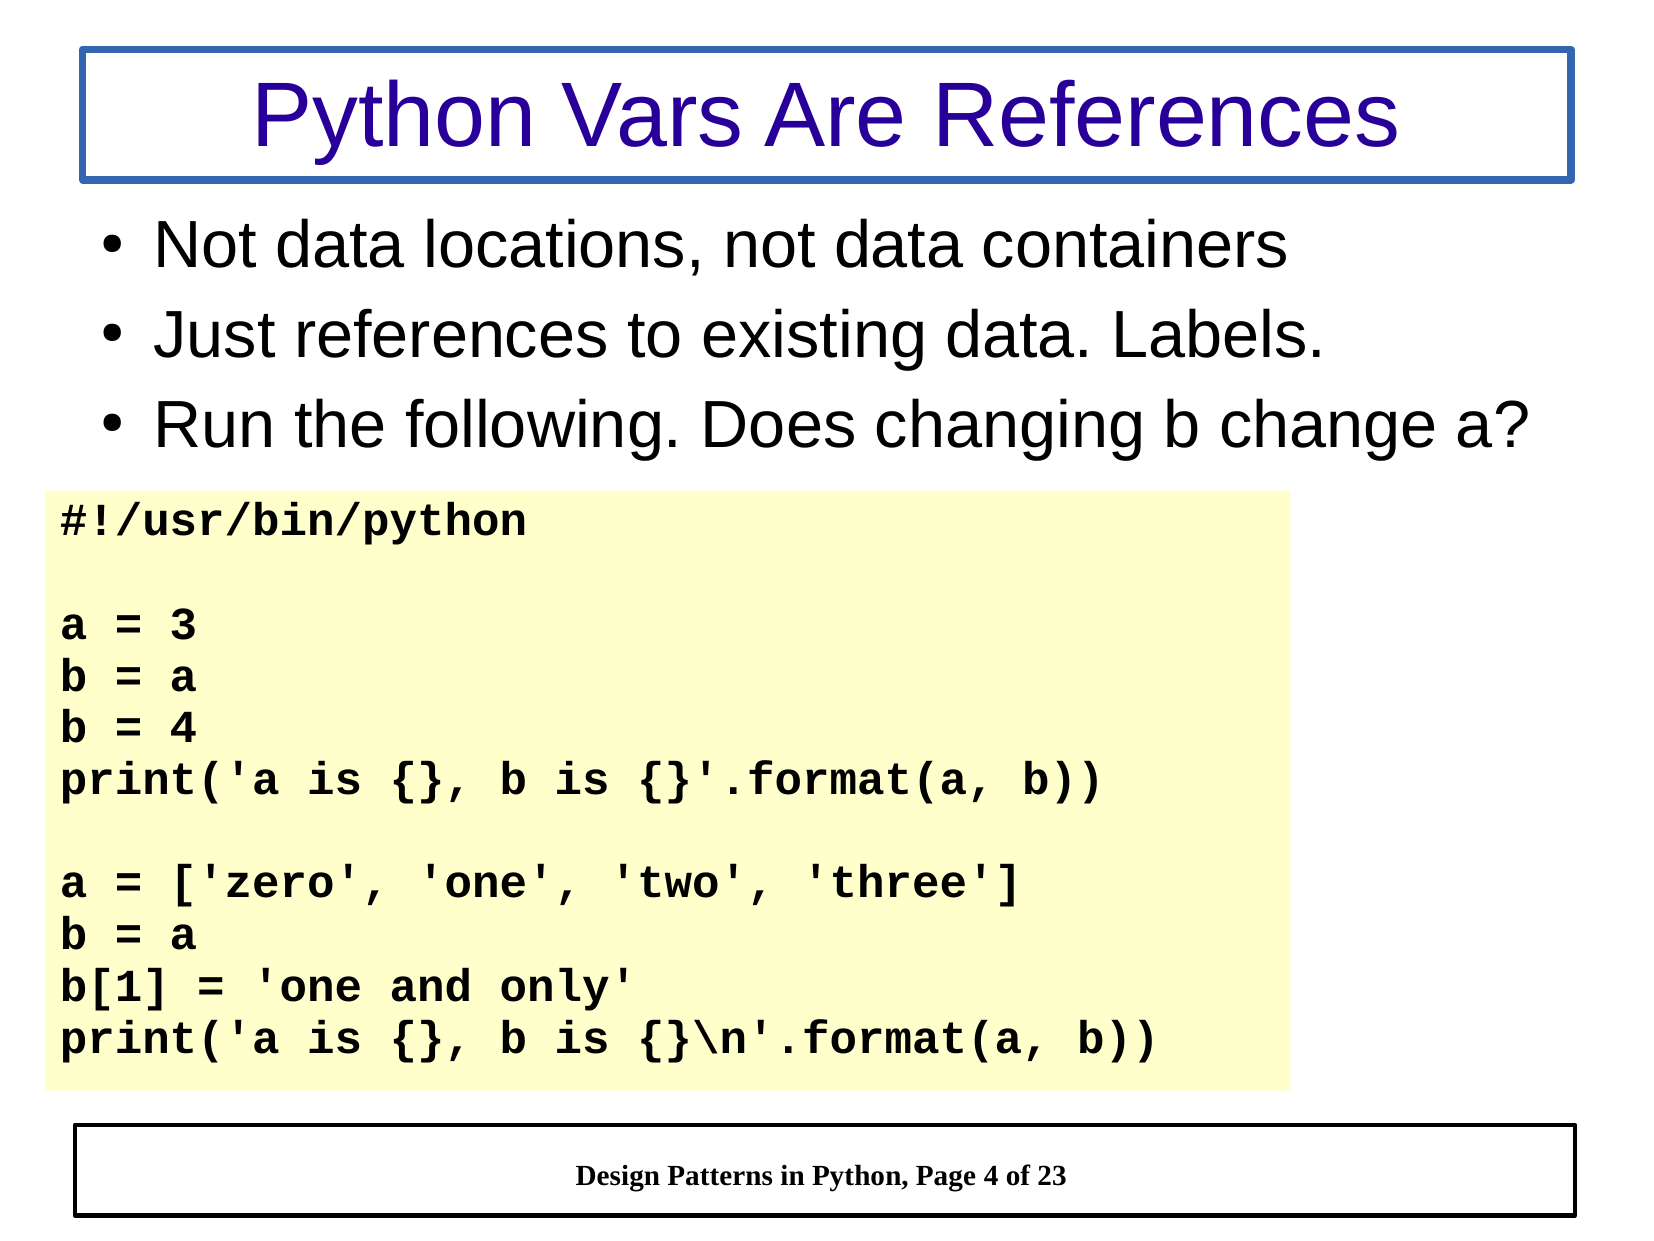

# Python Vars Are References
Not data locations, not data containers
Just references to existing data. Labels.
Run the following. Does changing b change a?
#!/usr/bin/python
a = 3
b = a
b = 4
print('a is {}, b is {}'.format(a, b))
a = ['zero', 'one', 'two', 'three']
b = a
b[1] = 'one and only'
print('a is {}, b is {}\n'.format(a, b))